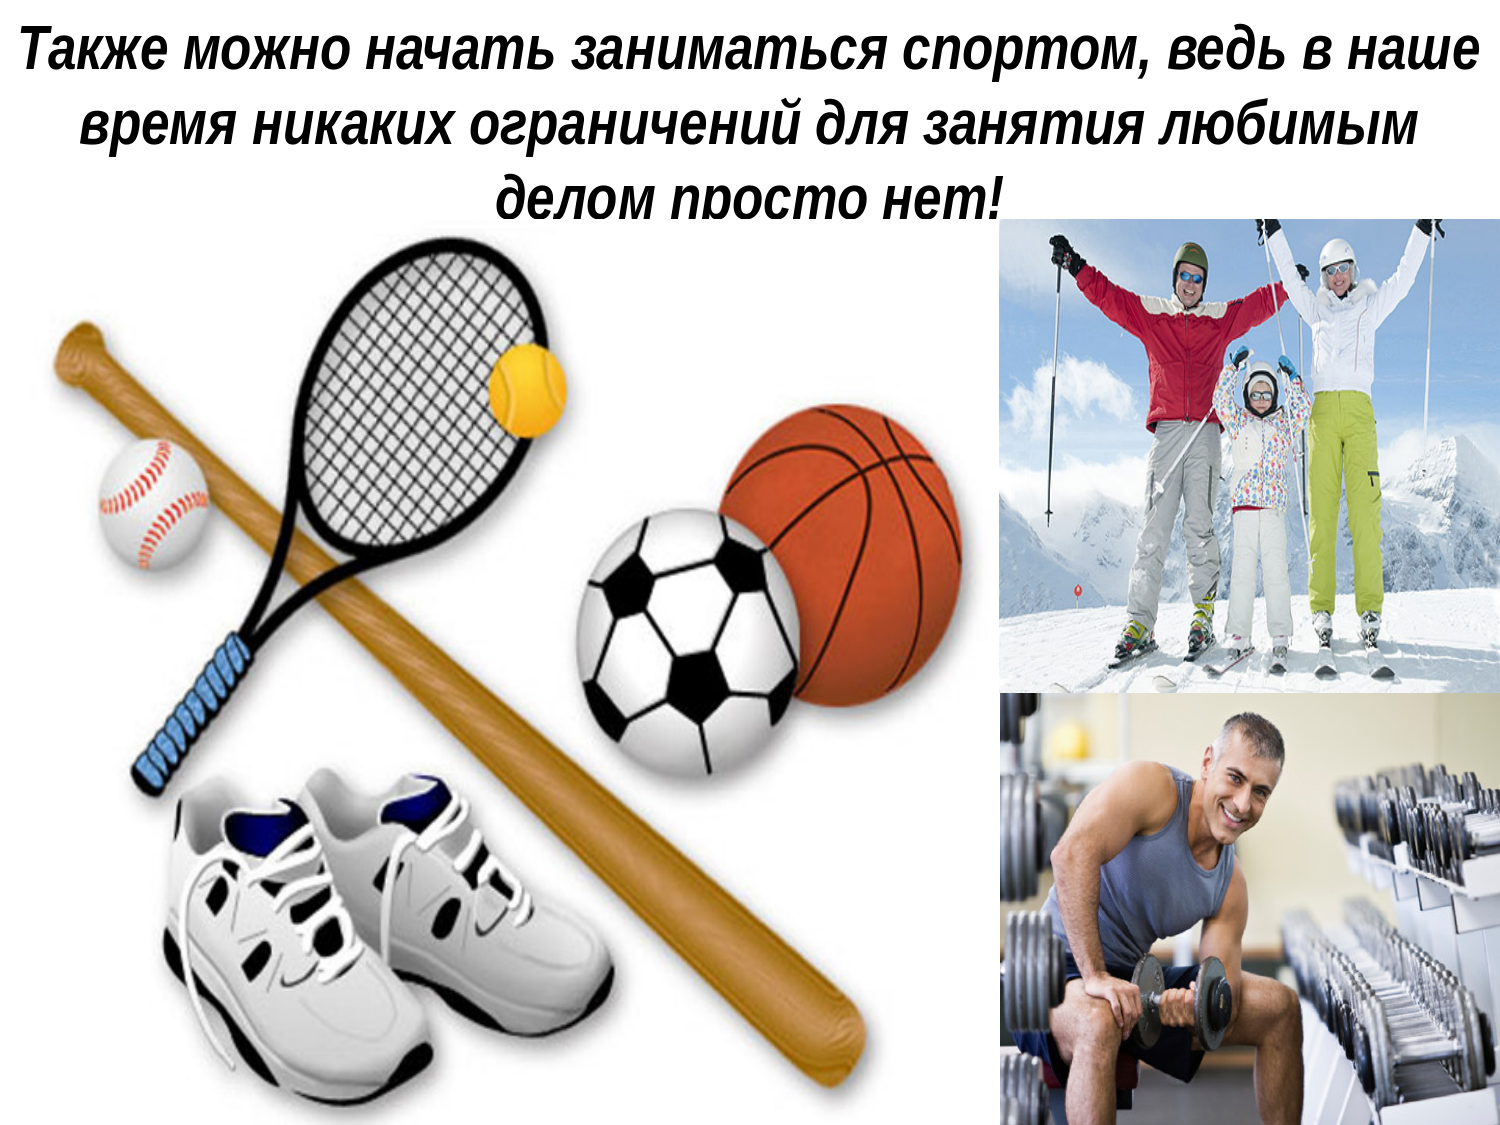

# Также можно начать заниматься спортом, ведь в наше время никаких ограничений для занятия любимым делом просто нет!